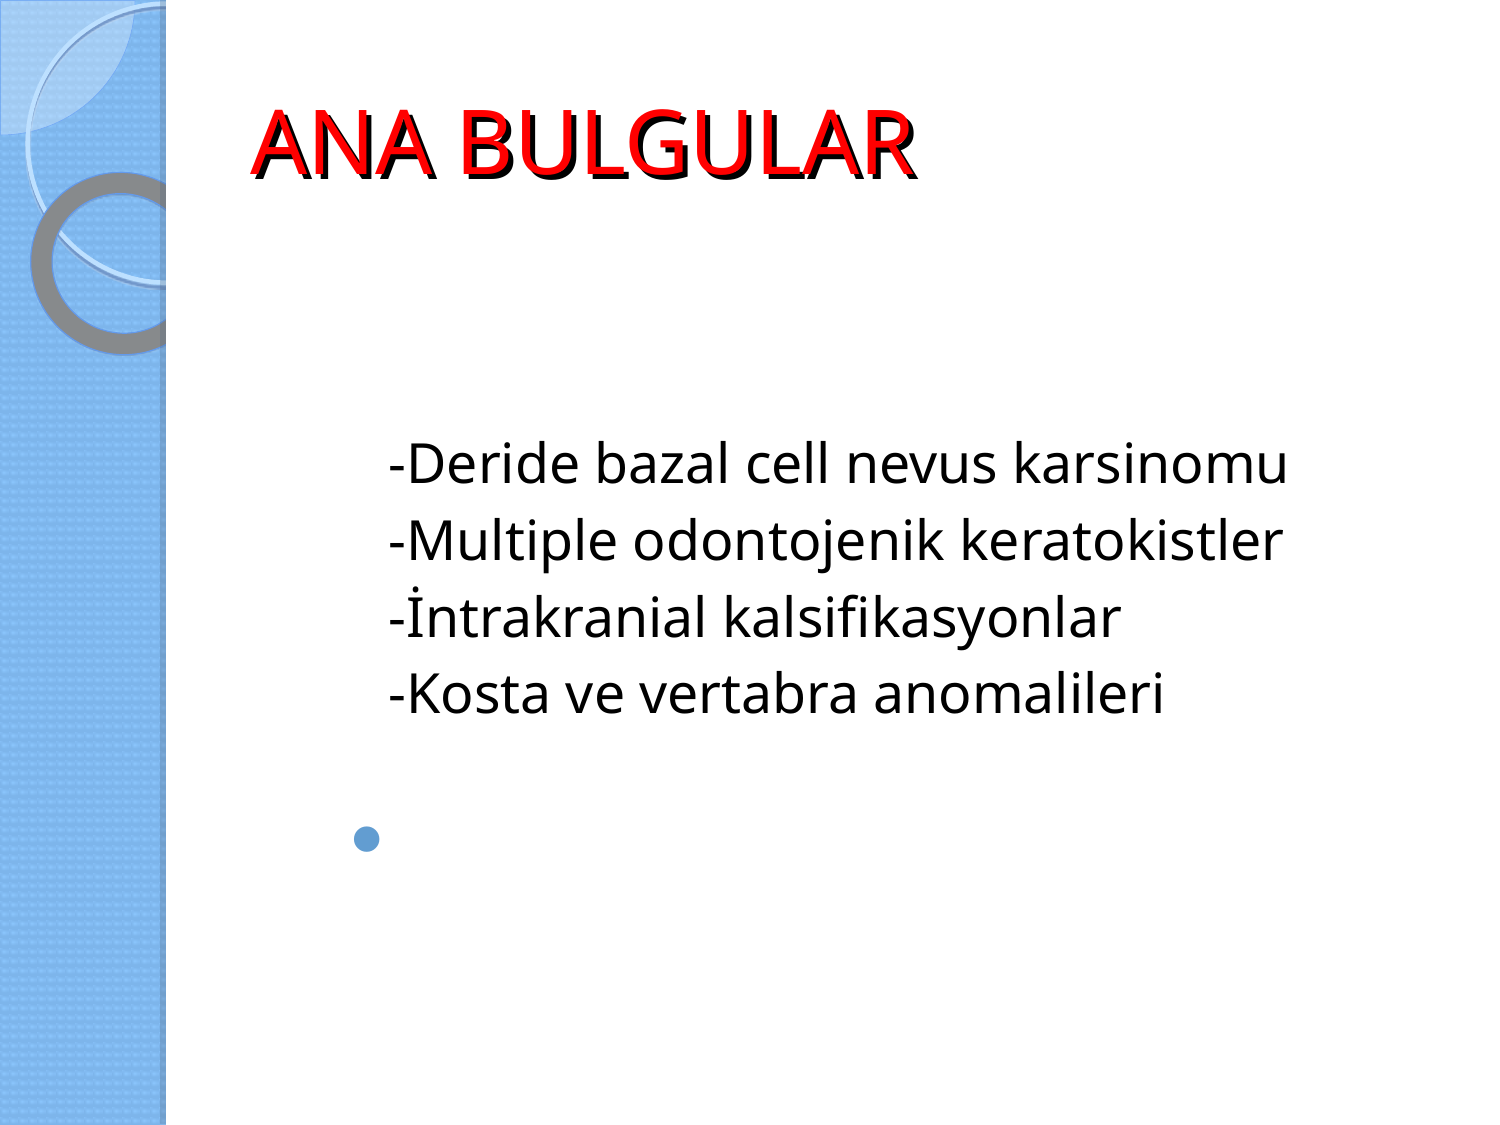

# ANA BULGULAR
-Deride bazal cell nevus karsinomu
-Multiple odontojenik keratokistler
-İntrakranial kalsifikasyonlar
-Kosta ve vertabra anomalileri